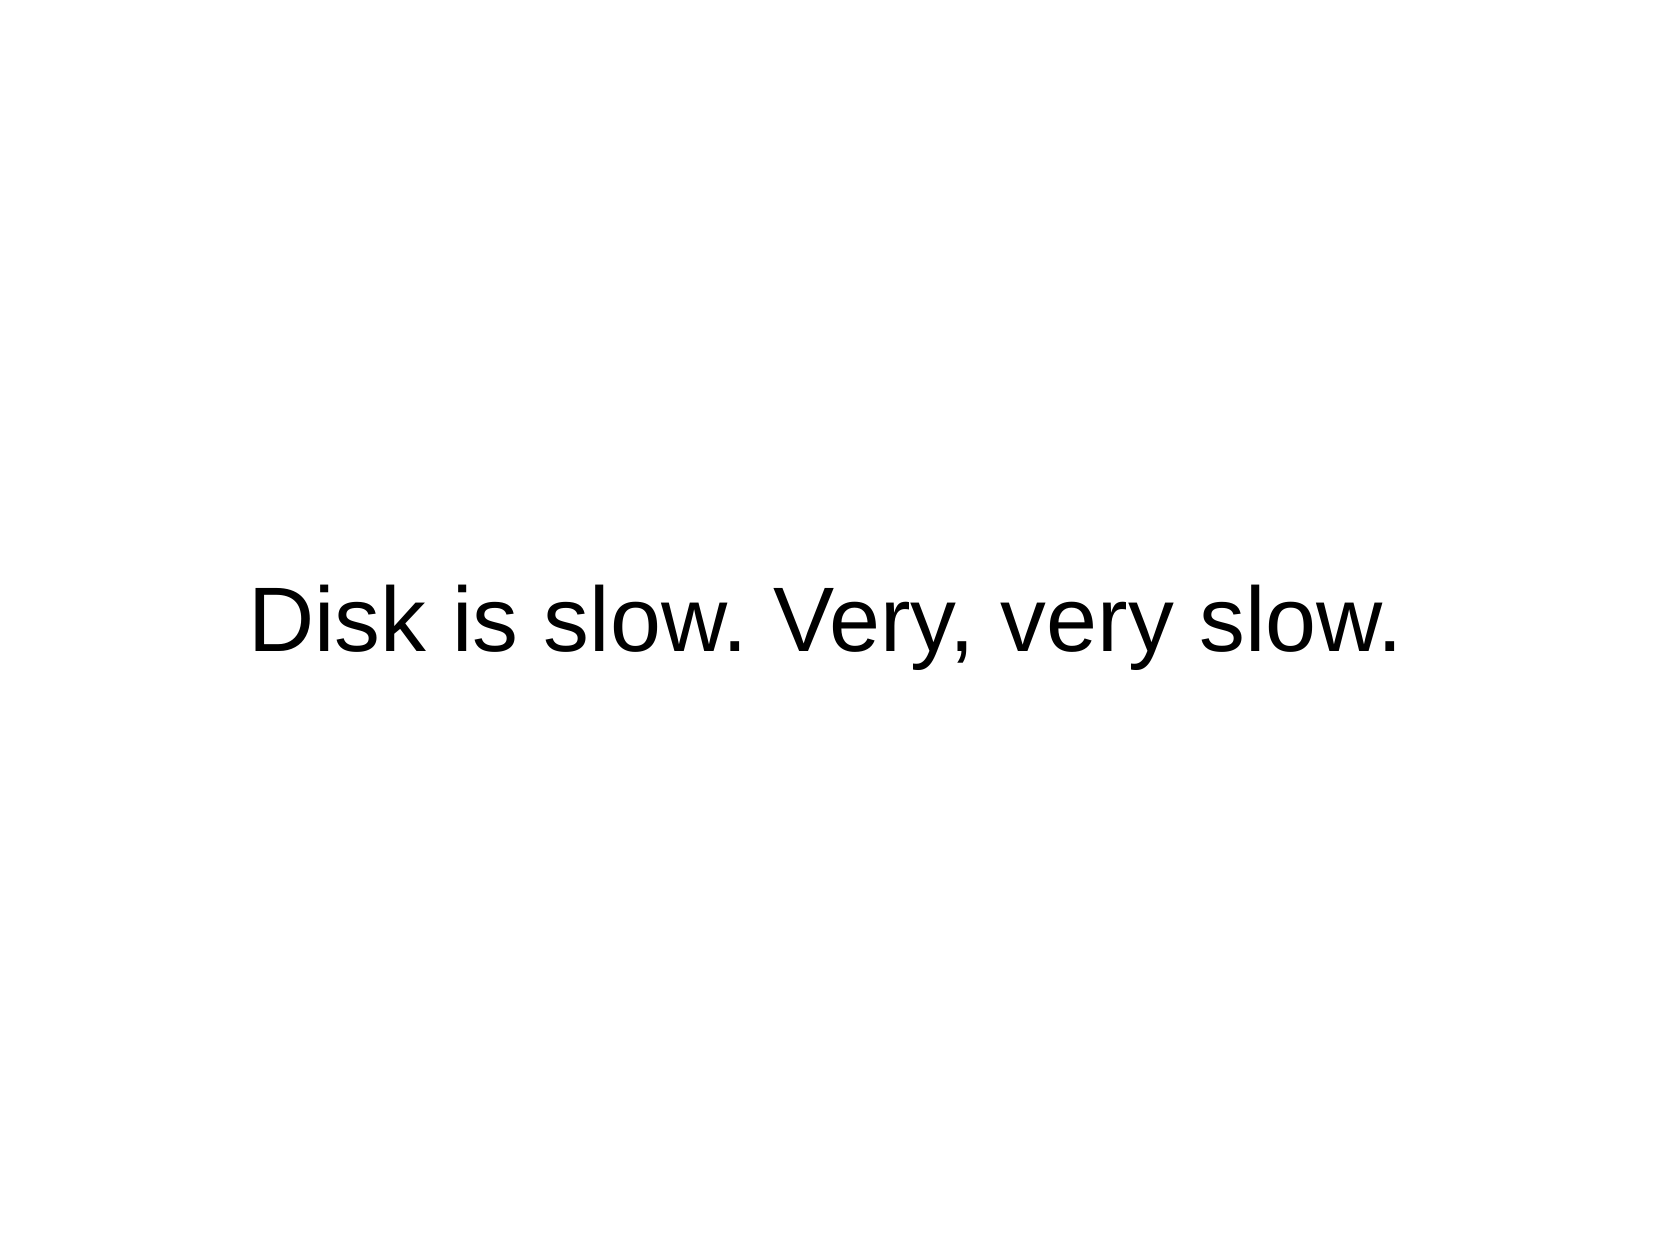

# Disk is slow. Very, very slow.